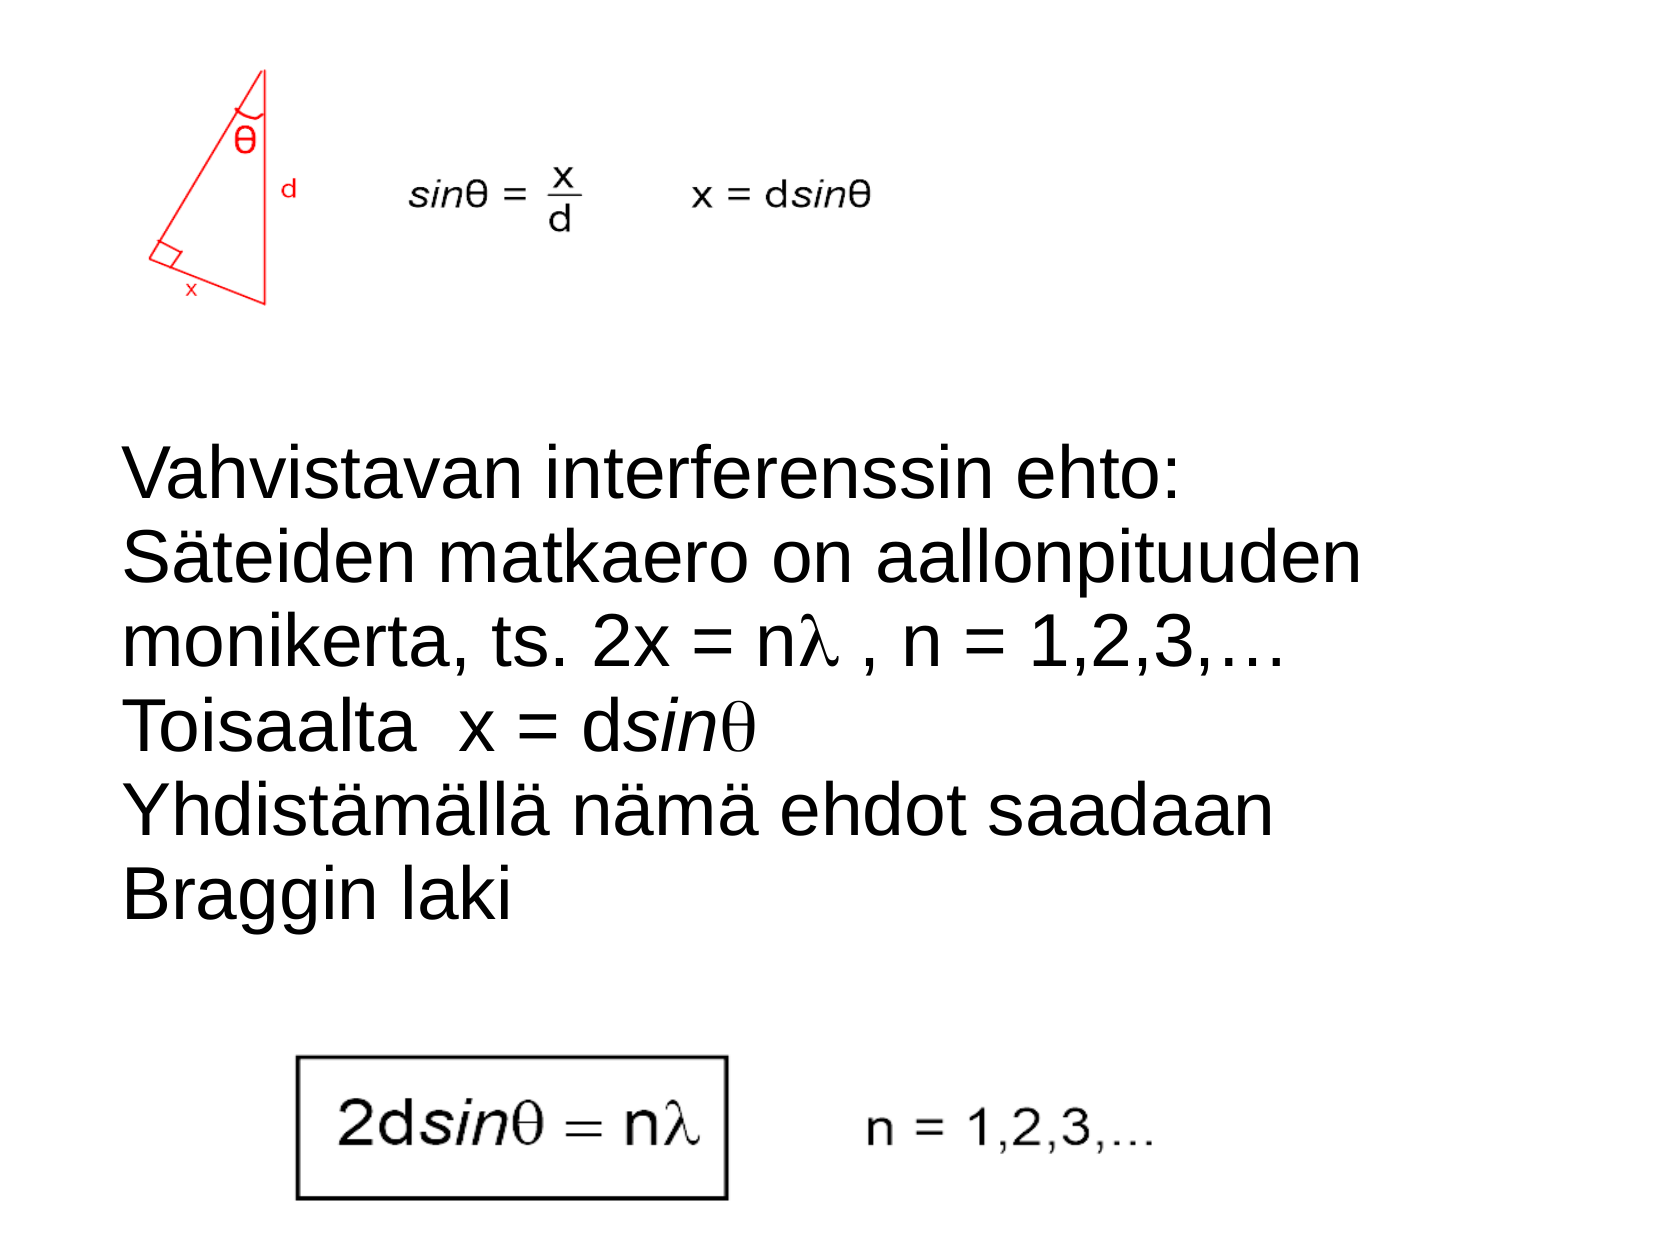

Vahvistavan interferenssin ehto:
Säteiden matkaero on aallonpituuden monikerta, ts. 2x = nl , n = 1,2,3,…
Toisaalta x = dsinq
Yhdistämällä nämä ehdot saadaan Braggin laki